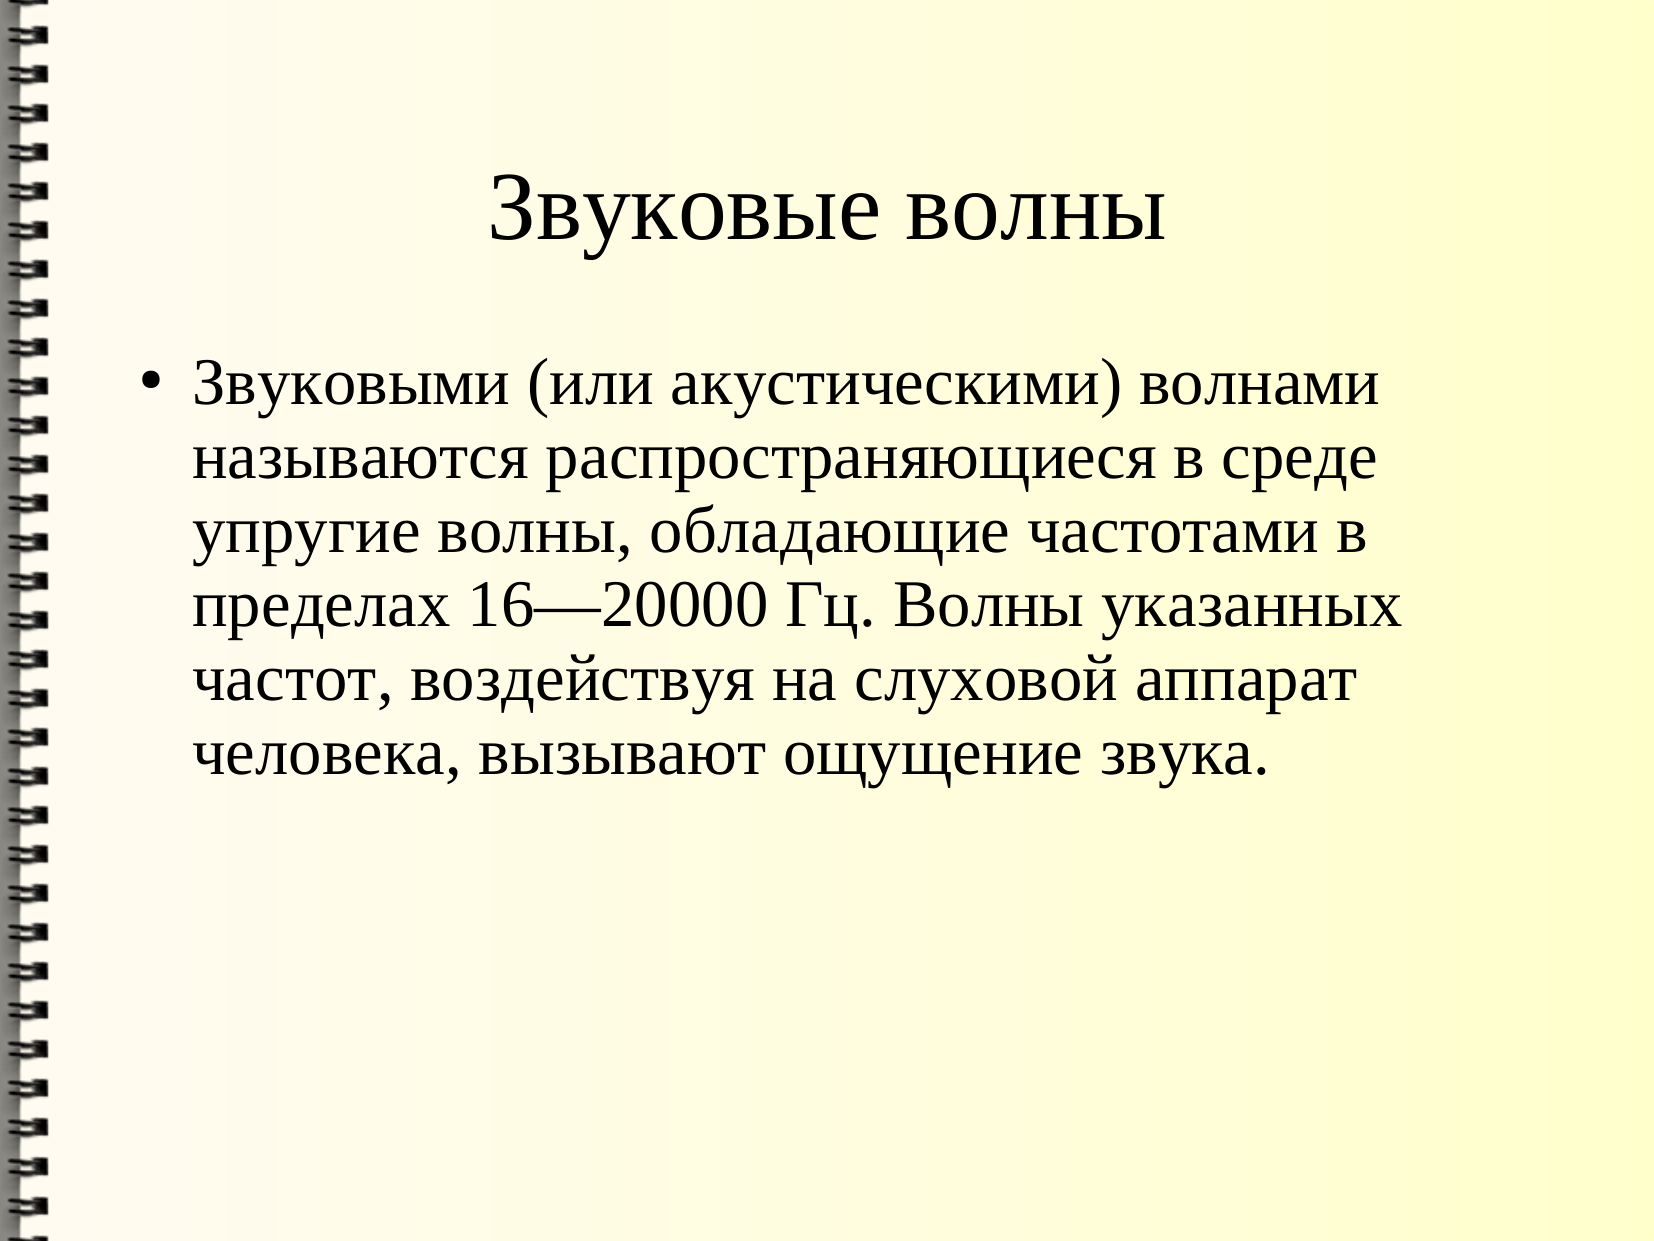

# Звуковые волны
Звуковыми (или акустическими) волнами называются распространяющиеся в среде упругие волны, обладающие частотами в пределах 16—20000 Гц. Волны указанных частот, воздействуя на слуховой аппарат человека, вызывают ощущение звука.